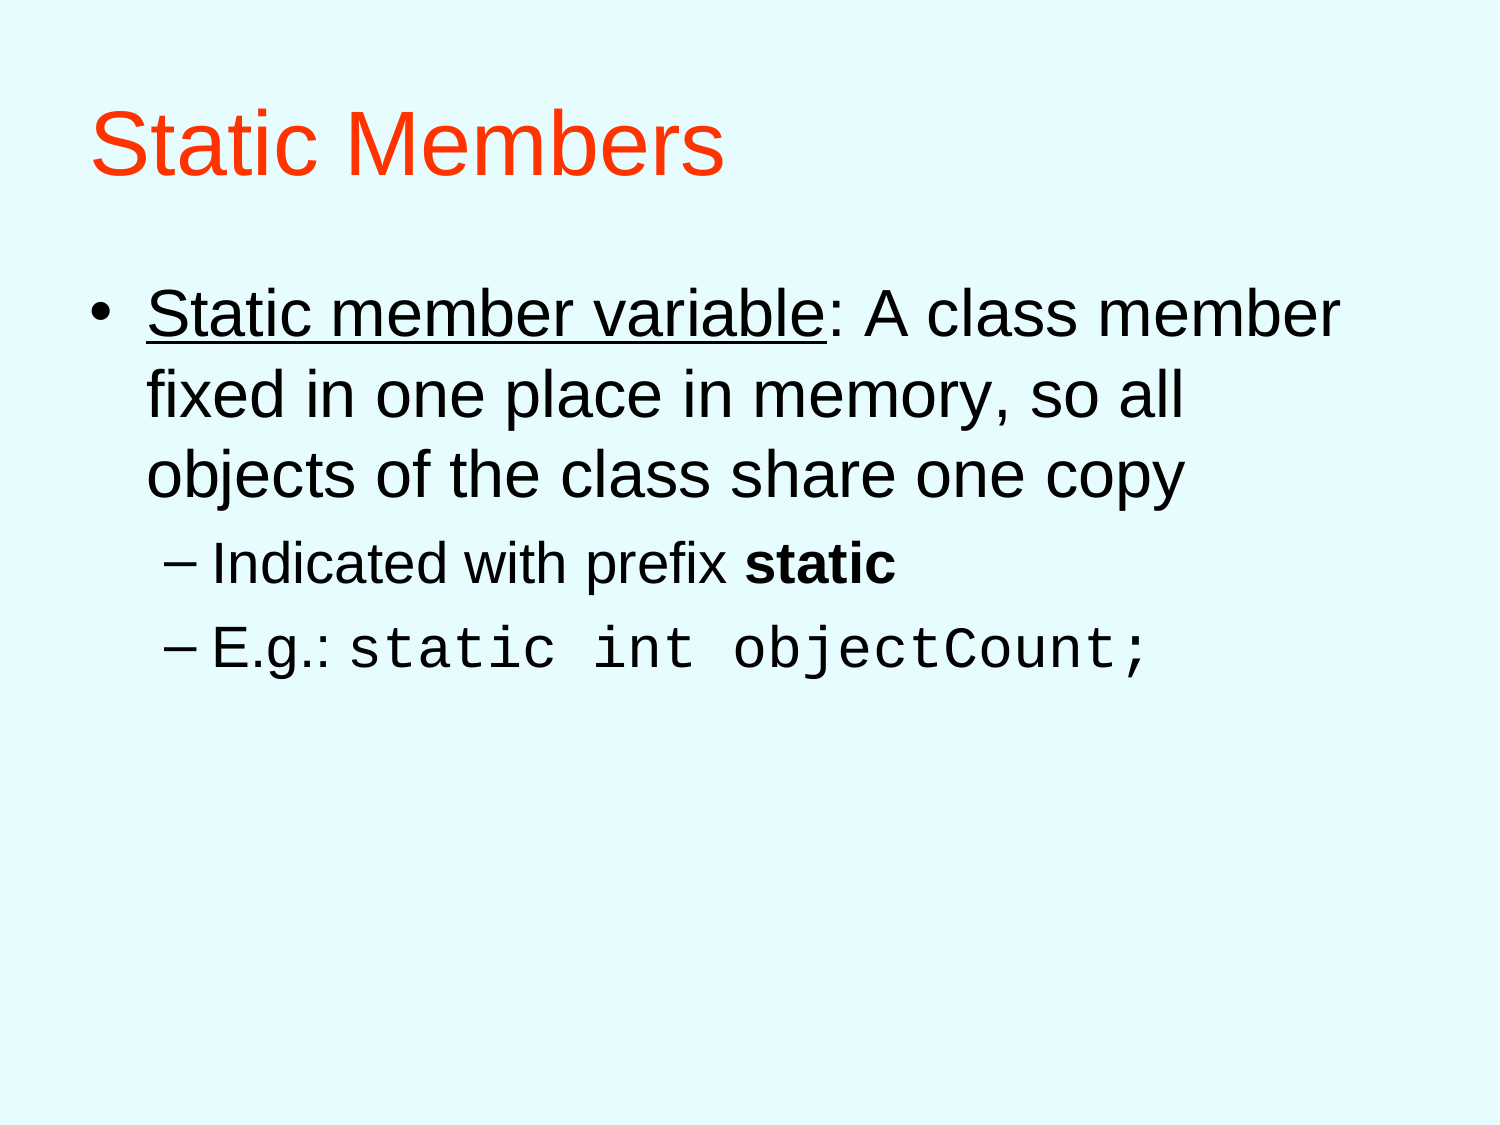

# Static Members
Static member variable: A class member fixed in one place in memory, so all objects of the class share one copy
Indicated with prefix static
E.g.: static int objectCount;